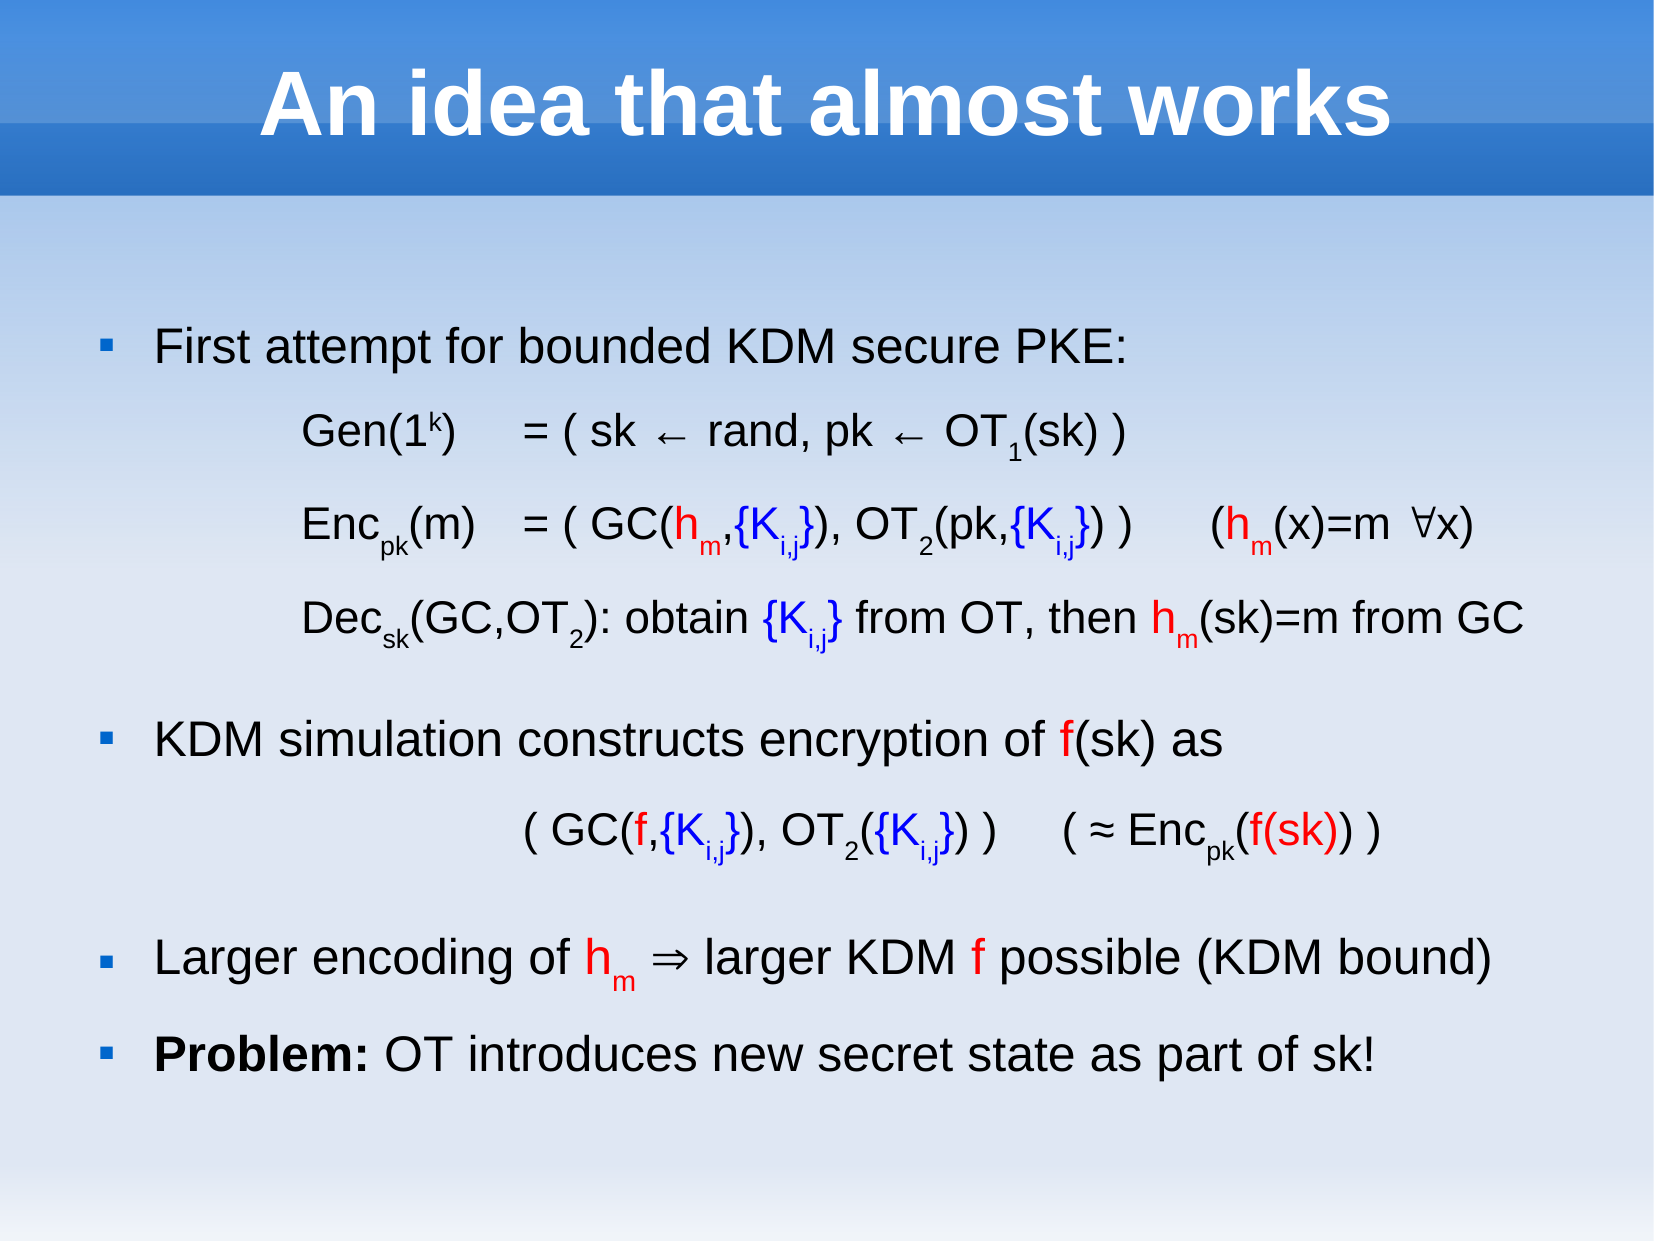

# An idea that almost works
First attempt for bounded KDM secure PKE:
		Gen(1k)	= ( sk ← rand, pk ← OT1(sk) )
		Encpk(m)	= ( GC(hm,{Ki,j}), OT2(pk,{Ki,j}) ) (hm(x)=m "x)
		Decsk(GC,OT2): obtain {Ki,j} from OT, then hm(sk)=m from GC
KDM simulation constructs encryption of f(sk) as
					( GC(f,{Ki,j}), OT2({Ki,j}) ) ( ≈ Encpk(f(sk)) )
Larger encoding of hm Þ larger KDM f possible (KDM bound)
Problem: OT introduces new secret state as part of sk!